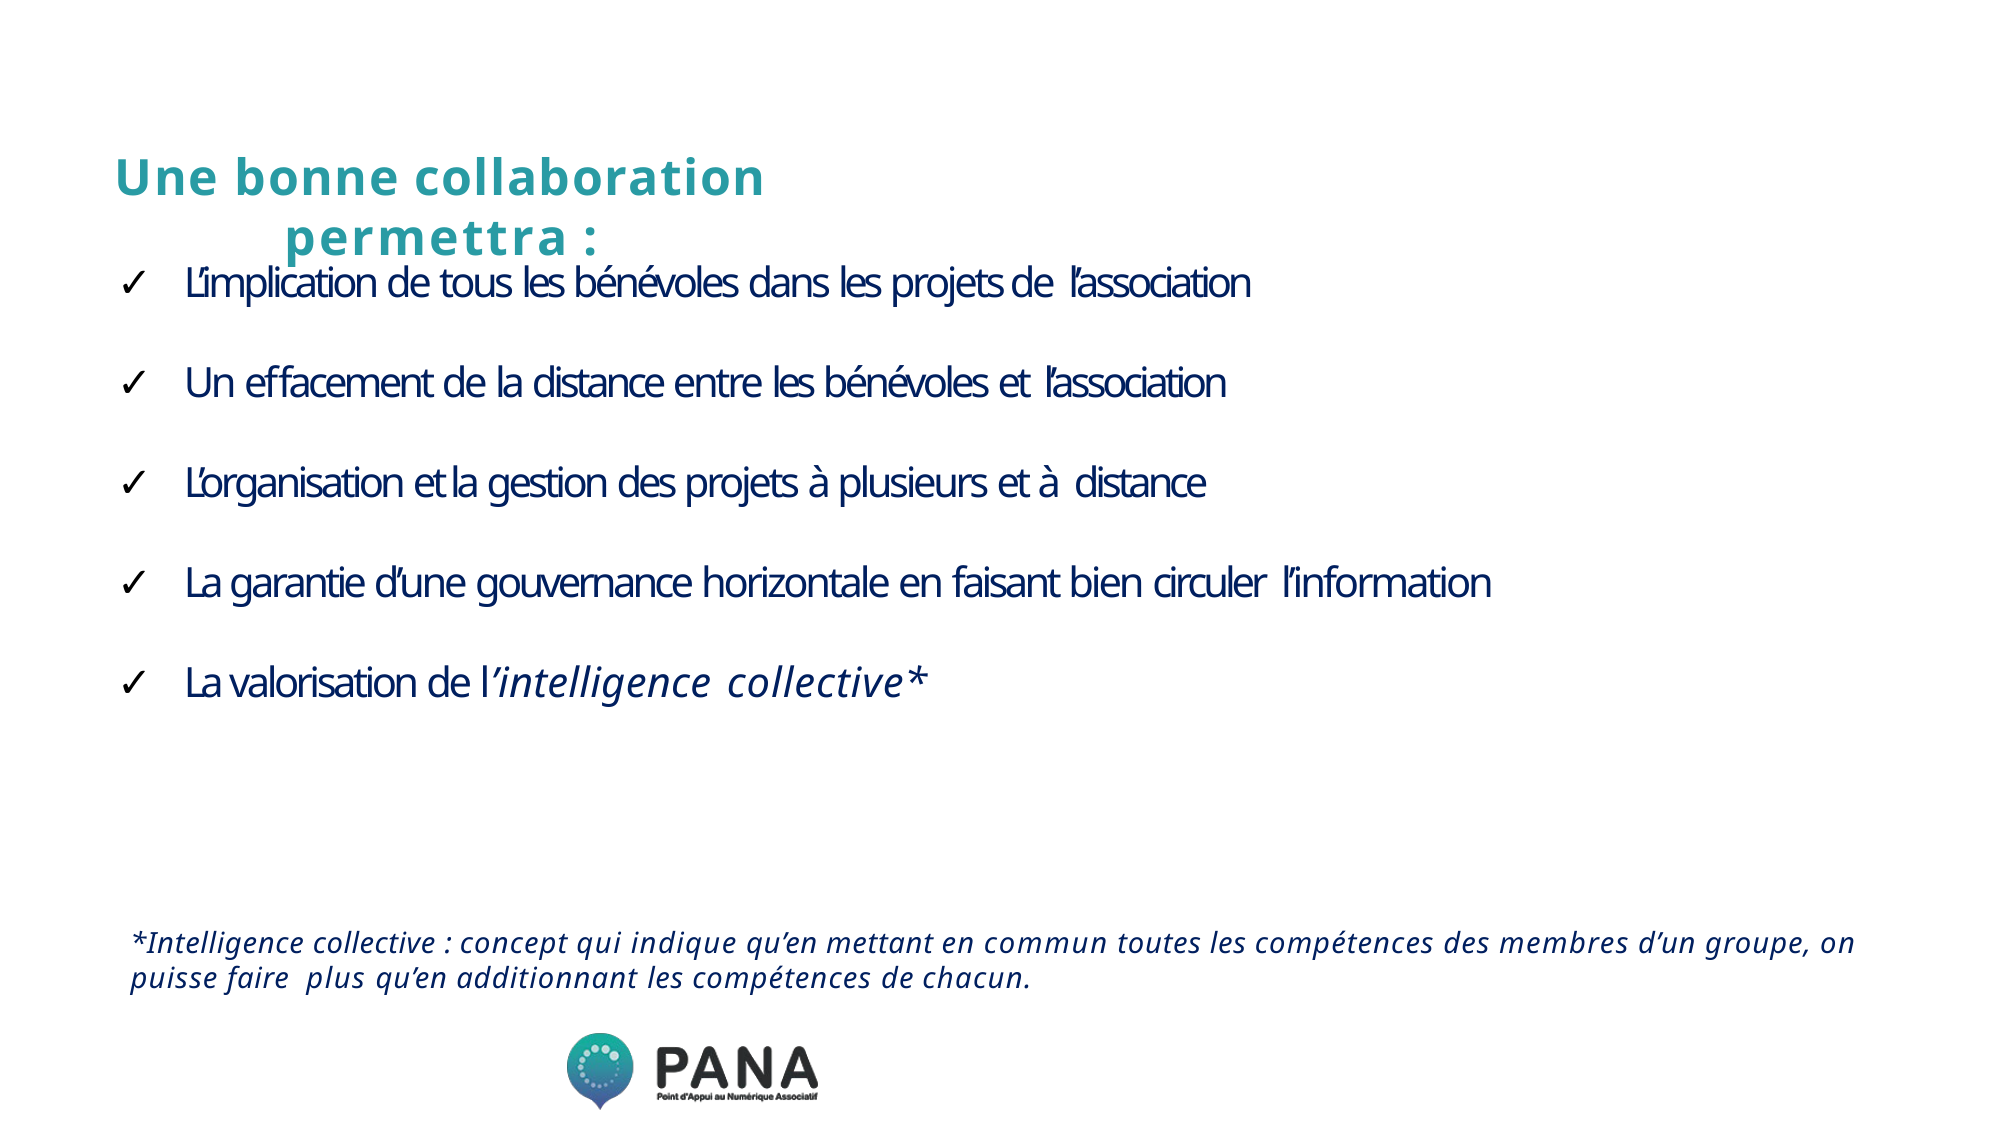

# Une bonne collaboration permettra :
L’implication de tous les bénévoles dans les projets de l’association
Un effacement de la distance entre les bénévoles et l’association
L’organisation et la gestion des projets à plusieurs et à distance
La garantie d’une gouvernance horizontale en faisant bien circuler l’information
La valorisation de l’intelligence collective*
*Intelligence collective : concept qui indique qu’en mettant en commun toutes les compétences des membres d’un groupe, on puisse faire plus qu’en additionnant les compétences de chacun.